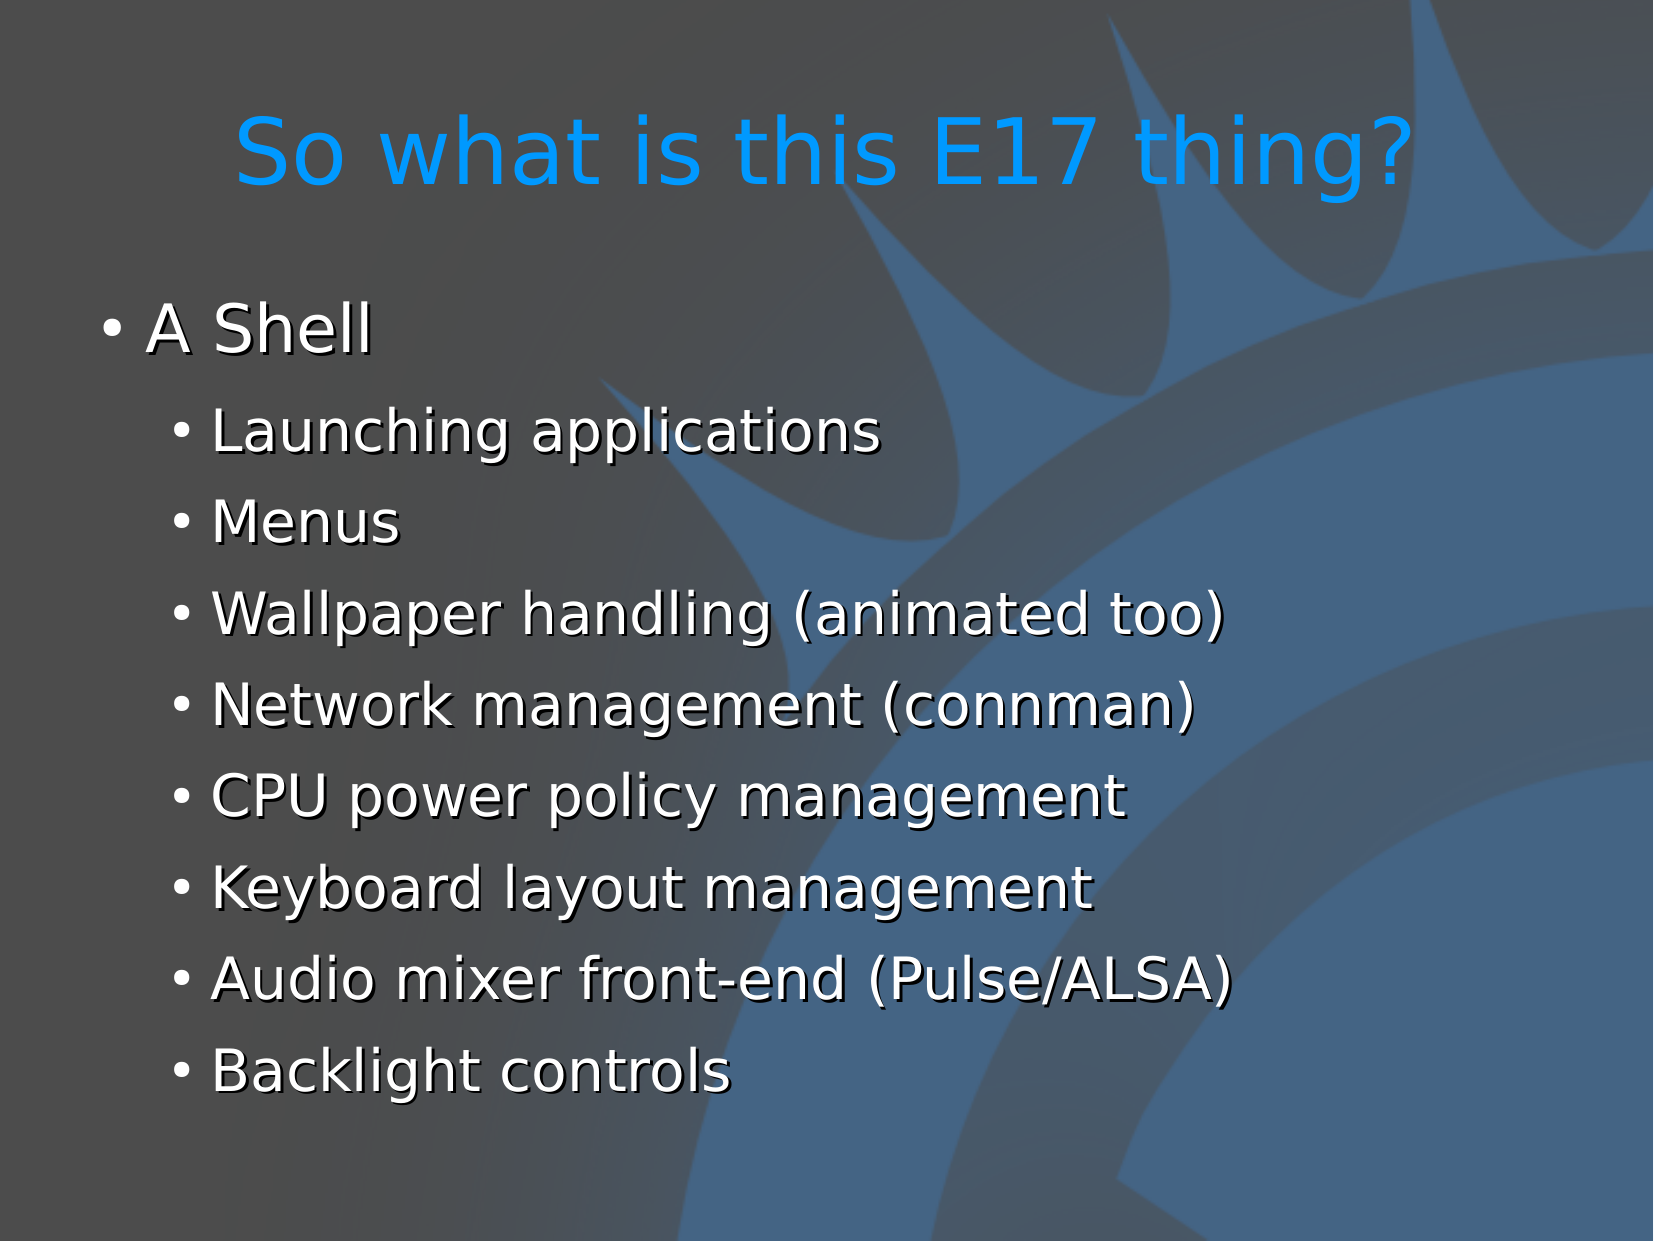

# So what is this E17 thing?
 A Shell
 Launching applications
 Menus
 Wallpaper handling (animated too)
 Network management (connman)
 CPU power policy management
 Keyboard layout management
 Audio mixer front-end (Pulse/ALSA)
 Backlight controls